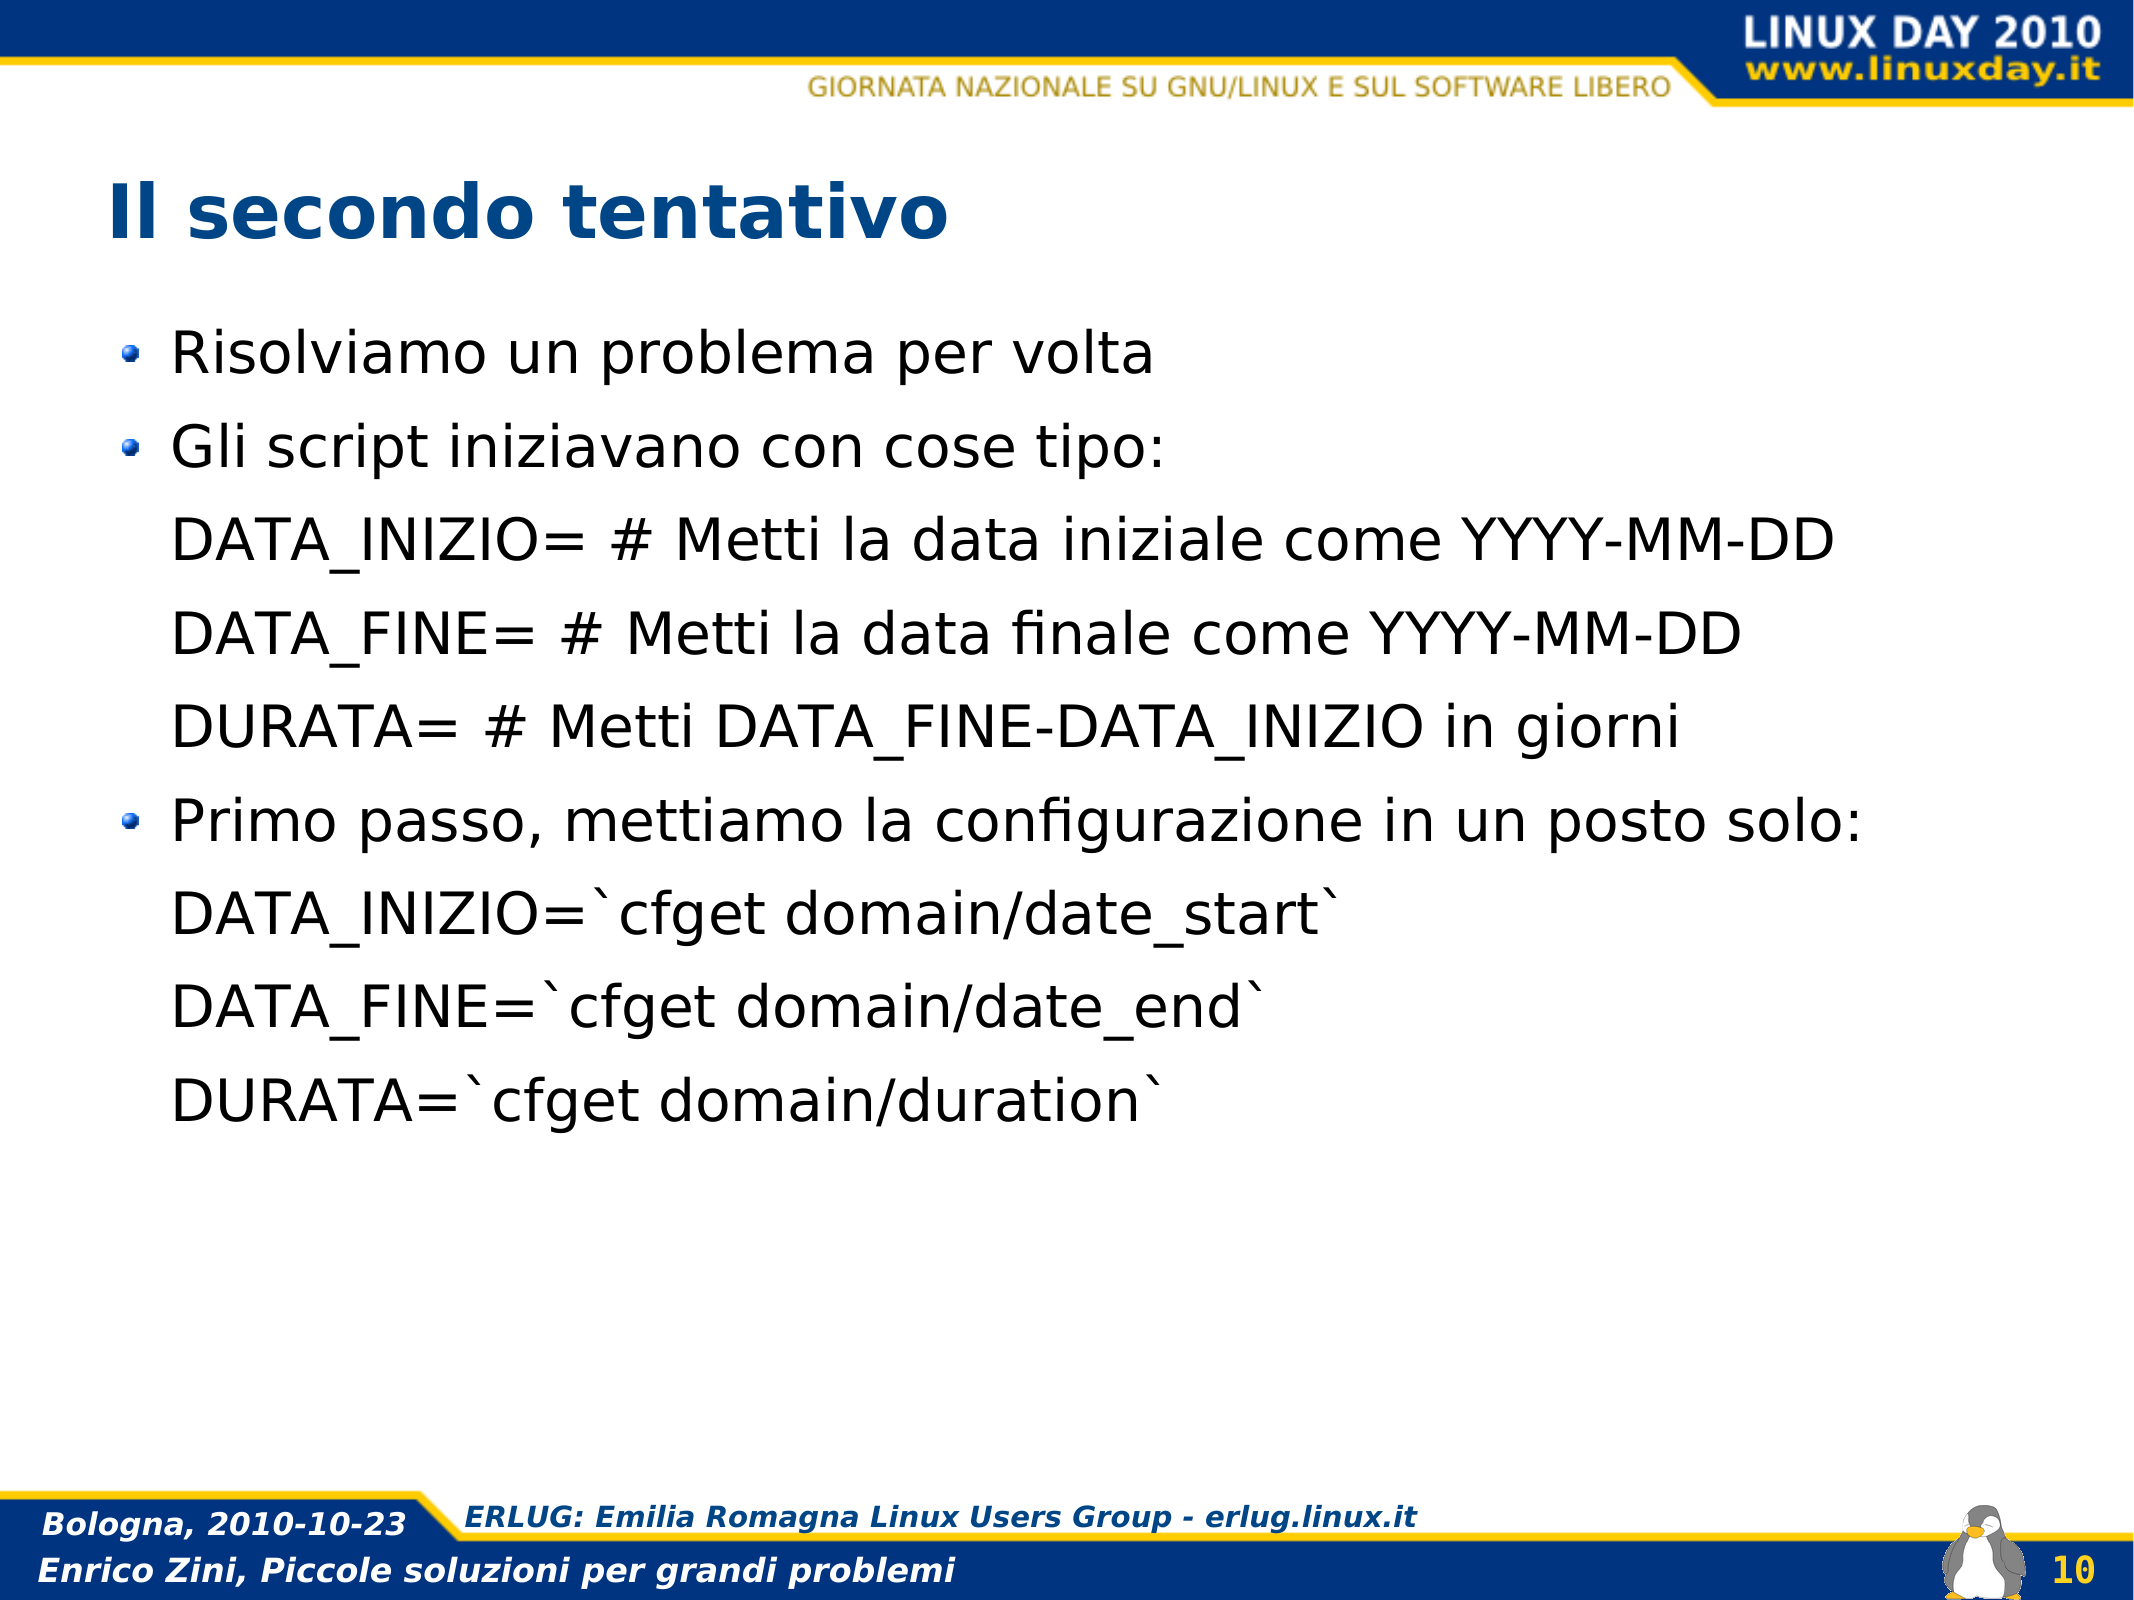

# Il secondo tentativo
Risolviamo un problema per volta
Gli script iniziavano con cose tipo:
DATA_INIZIO= # Metti la data iniziale come YYYY-MM-DD
DATA_FINE= # Metti la data finale come YYYY-MM-DD
DURATA= # Metti DATA_FINE-DATA_INIZIO in giorni
Primo passo, mettiamo la configurazione in un posto solo:
DATA_INIZIO=`cfget domain/date_start`
DATA_FINE=`cfget domain/date_end`
DURATA=`cfget domain/duration`